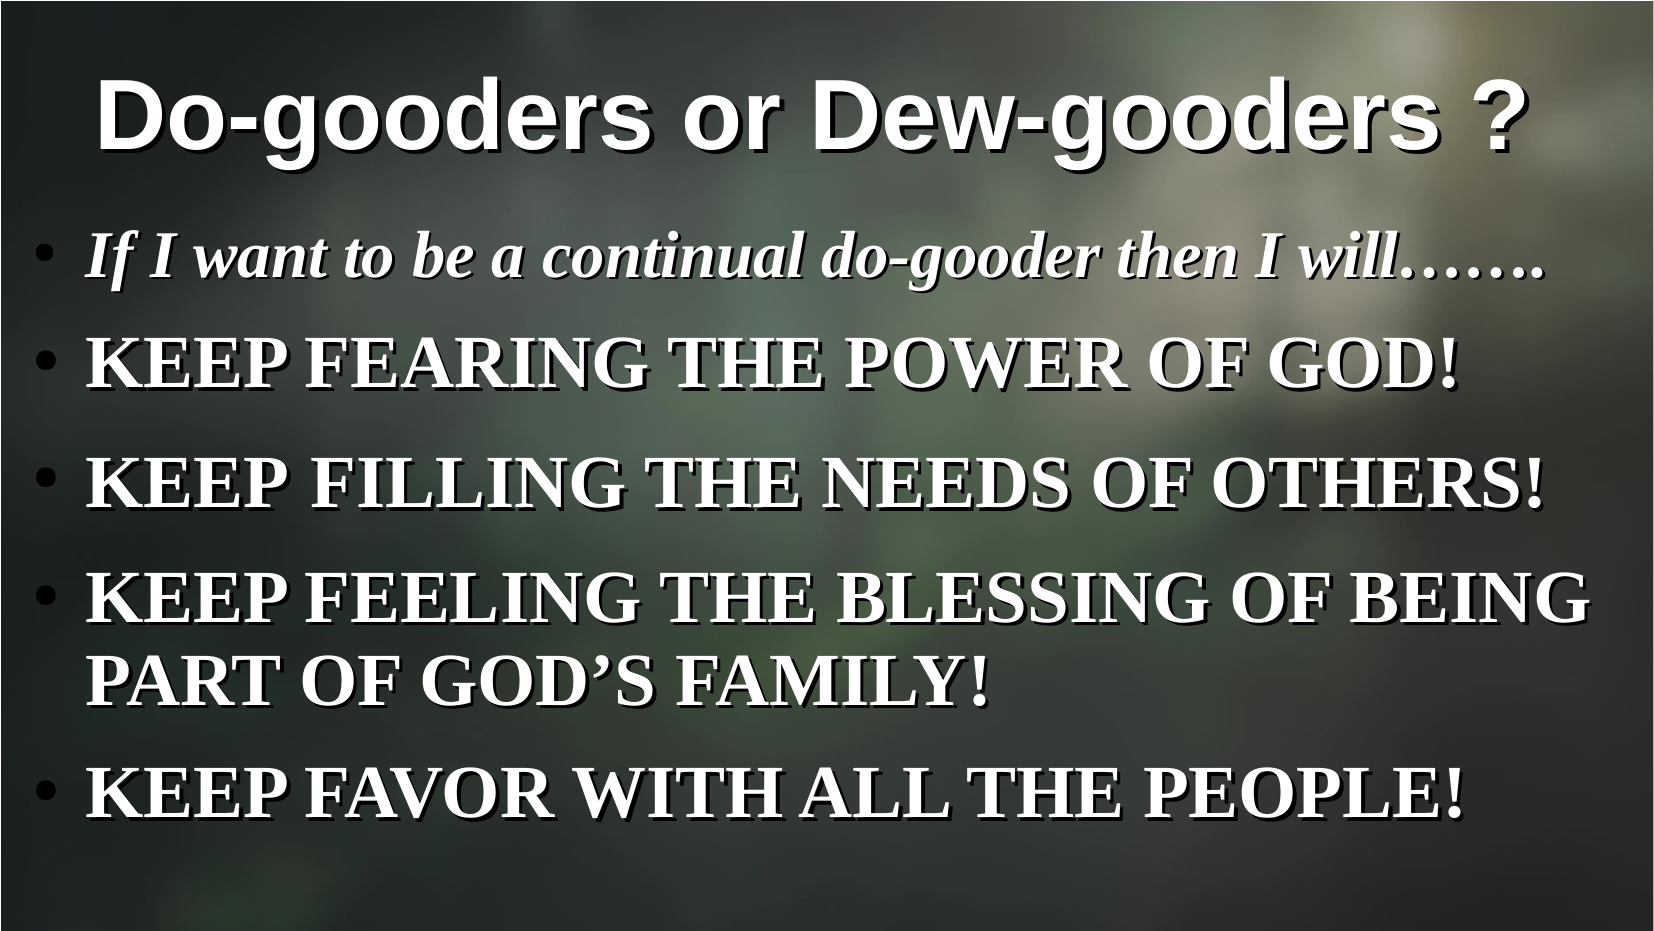

# Do-gooders or Dew-gooders ?
If I want to be a continual do-gooder then I will…….
KEEP FEARING THE POWER OF GOD!
KEEP FILLING THE NEEDS OF OTHERS!
KEEP FEELING THE BLESSING OF BEING PART OF GOD’S FAMILY!
KEEP FAVOR WITH ALL THE PEOPLE!